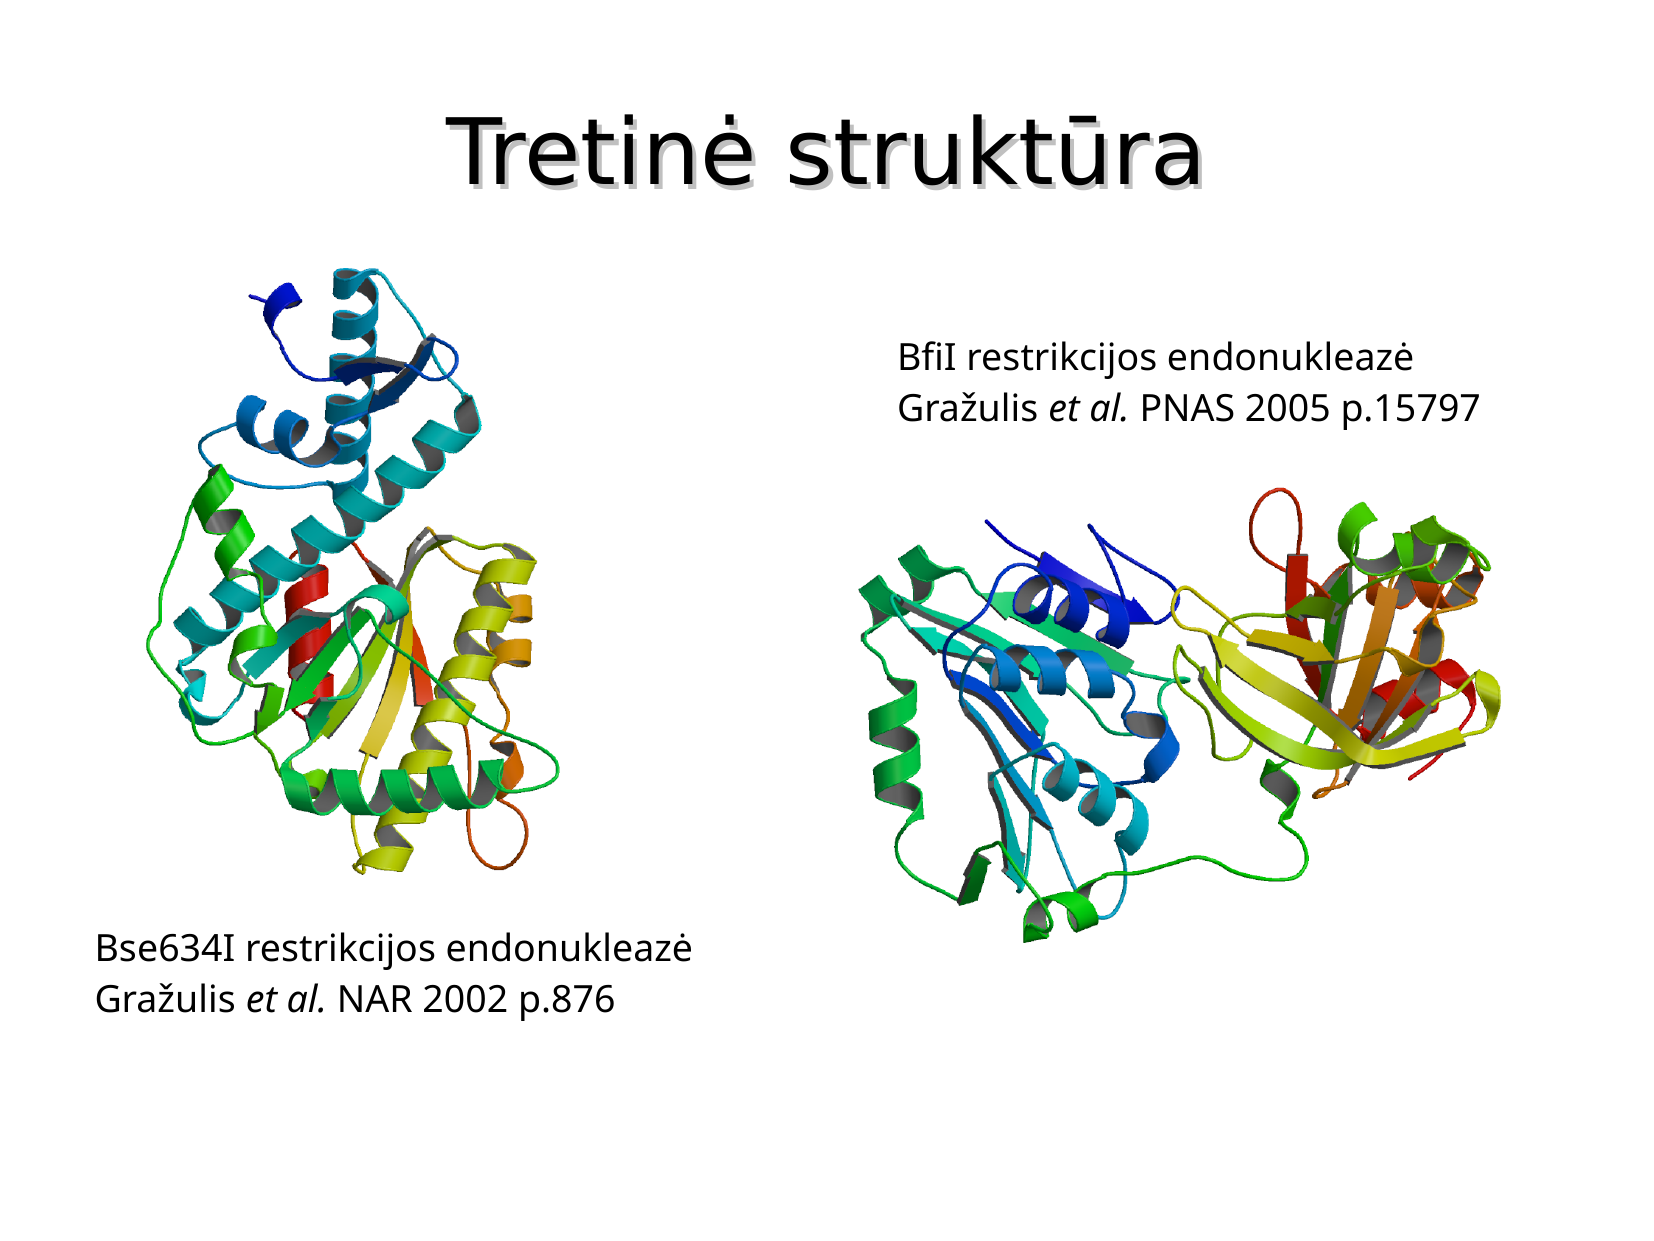

# Tretinė struktūra
BfiI restrikcijos endonukleazė
Gražulis et al. PNAS 2005 p.15797
Bse634I restrikcijos endonukleazė
Gražulis et al. NAR 2002 p.876